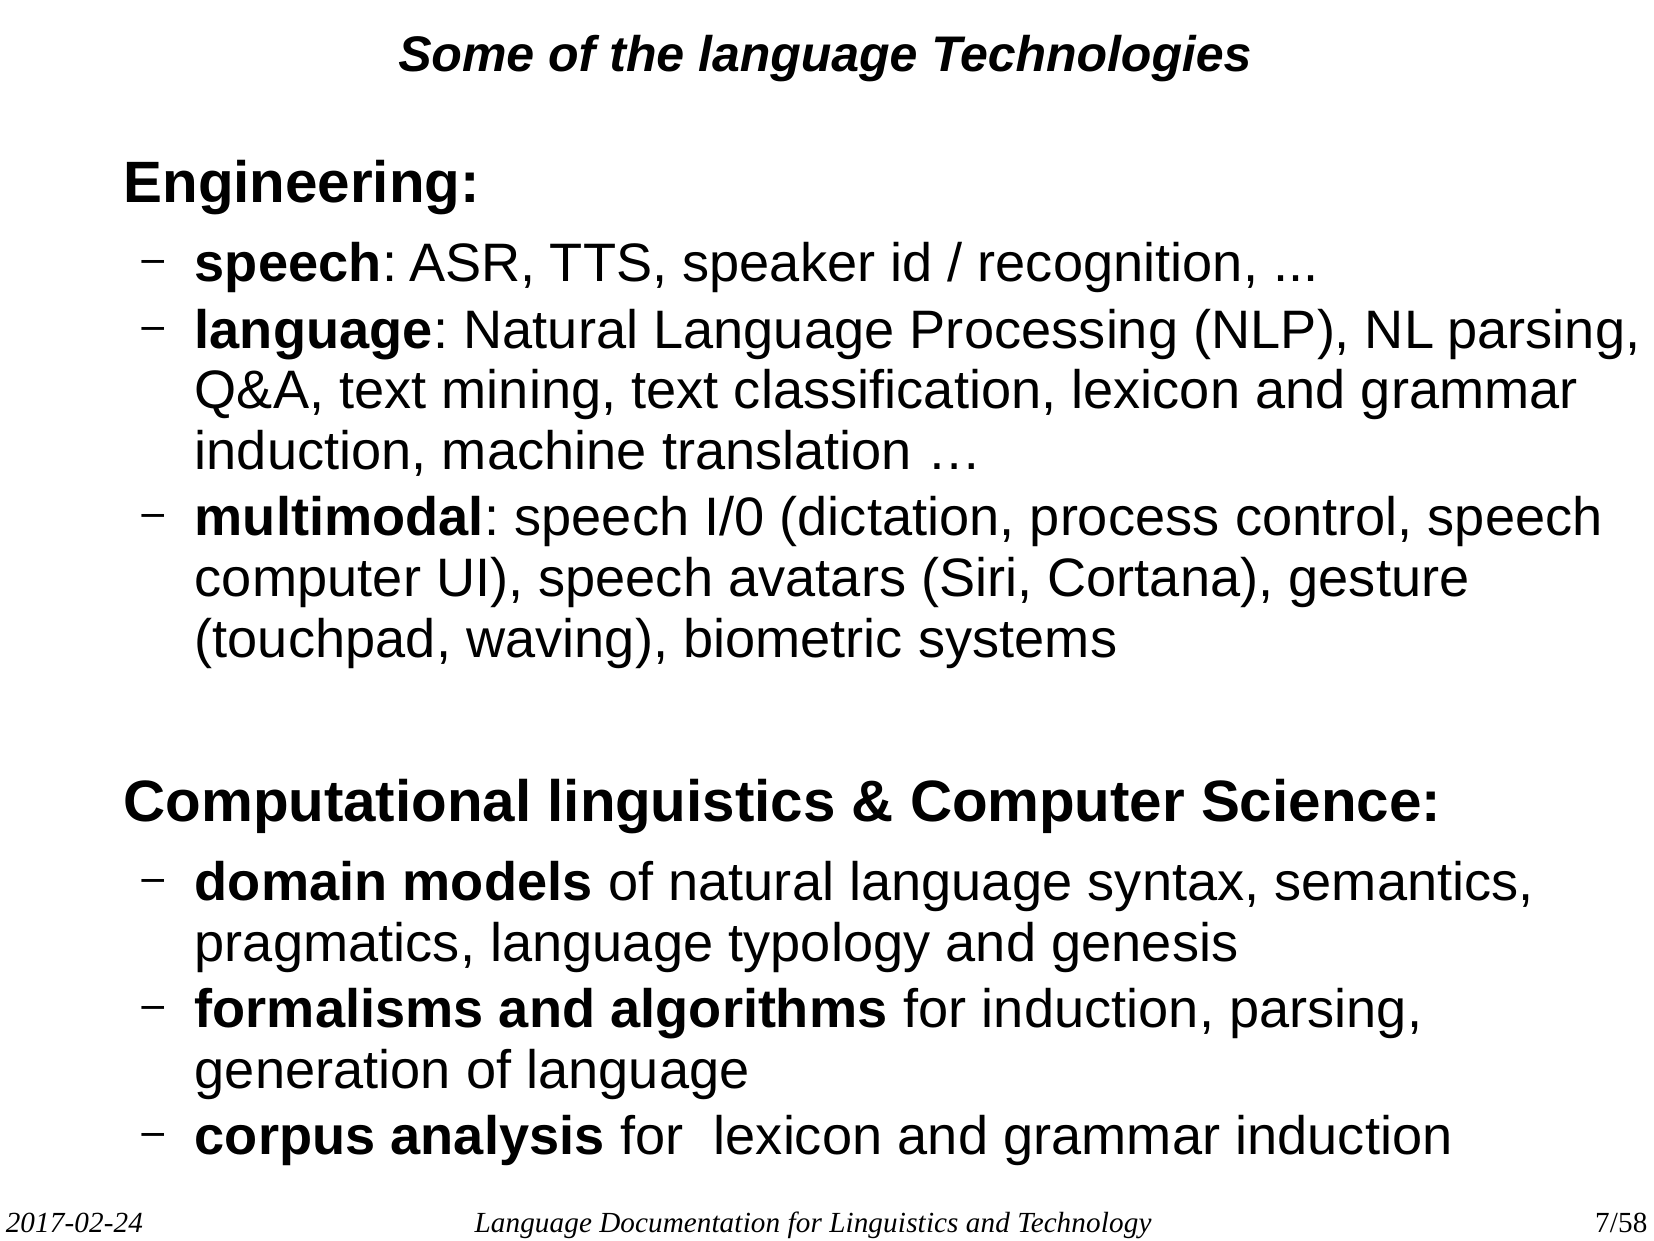

# Some of the language Technologies
Engineering:
speech: ASR, TTS, speaker id / recognition, ...
language: Natural Language Processing (NLP), NL parsing, Q&A, text mining, text classification, lexicon and grammar induction, machine translation …
multimodal: speech I/0 (dictation, process control, speech computer UI), speech avatars (Siri, Cortana), gesture (touchpad, waving), biometric systems
Computational linguistics & Computer Science:
domain models of natural language syntax, semantics, pragmatics, language typology and genesis
formalisms and algorithms for induction, parsing, generation of language
corpus analysis for lexicon and grammar induction
ELKL-4, U Agra, 2016-02-25_27
D. Gibbon: What can endangered languages teach the language technologies?
7